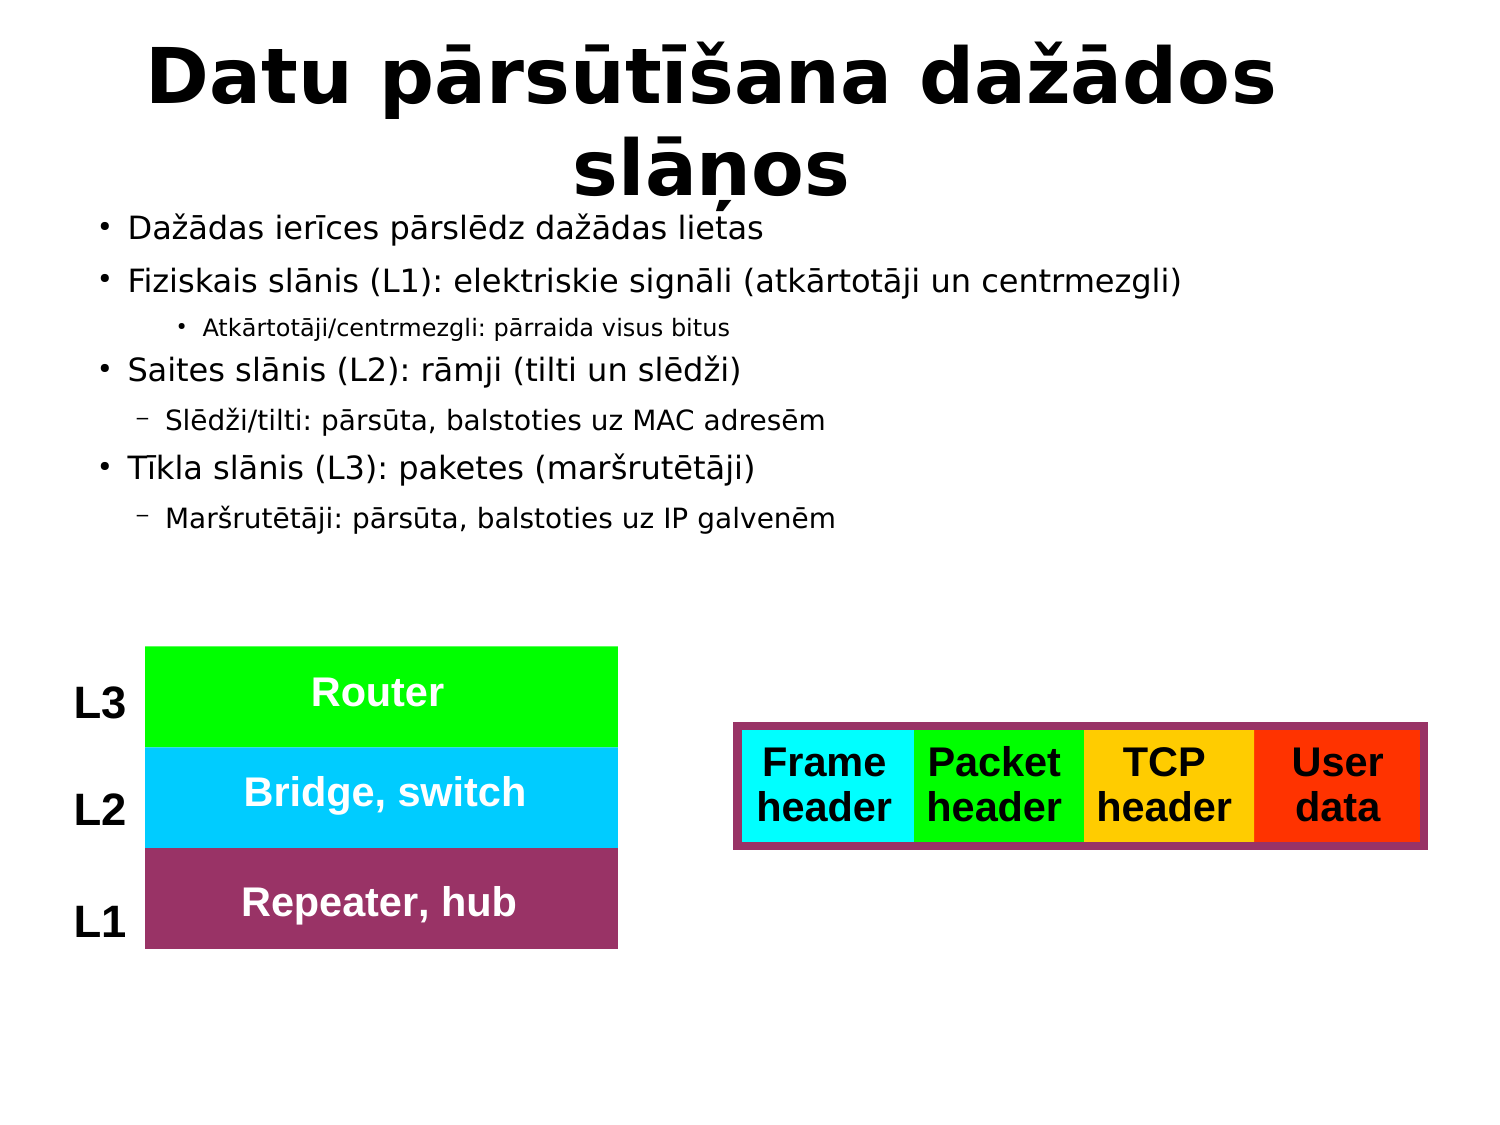

# Datu pārsūtīšana dažādos slāņos
Dažādas ierīces pārslēdz dažādas lietas
Fiziskais slānis (L1): elektriskie signāli (atkārtotāji un centrmezgli)
Atkārtotāji/centrmezgli: pārraida visus bitus
Saites slānis (L2): rāmji (tilti un slēdži)
Slēdži/tilti: pārsūta, balstoties uz MAC adresēm
Tīkla slānis (L3): paketes (maršrutētāji)
Maršrutētāji: pārsūta, balstoties uz IP galvenēm
Transport gateway
Application gateway
Router
L3
Frame
header
Packet
header
TCP
header
User
data
 Bridge, switch
L2
Repeater, hub
L1